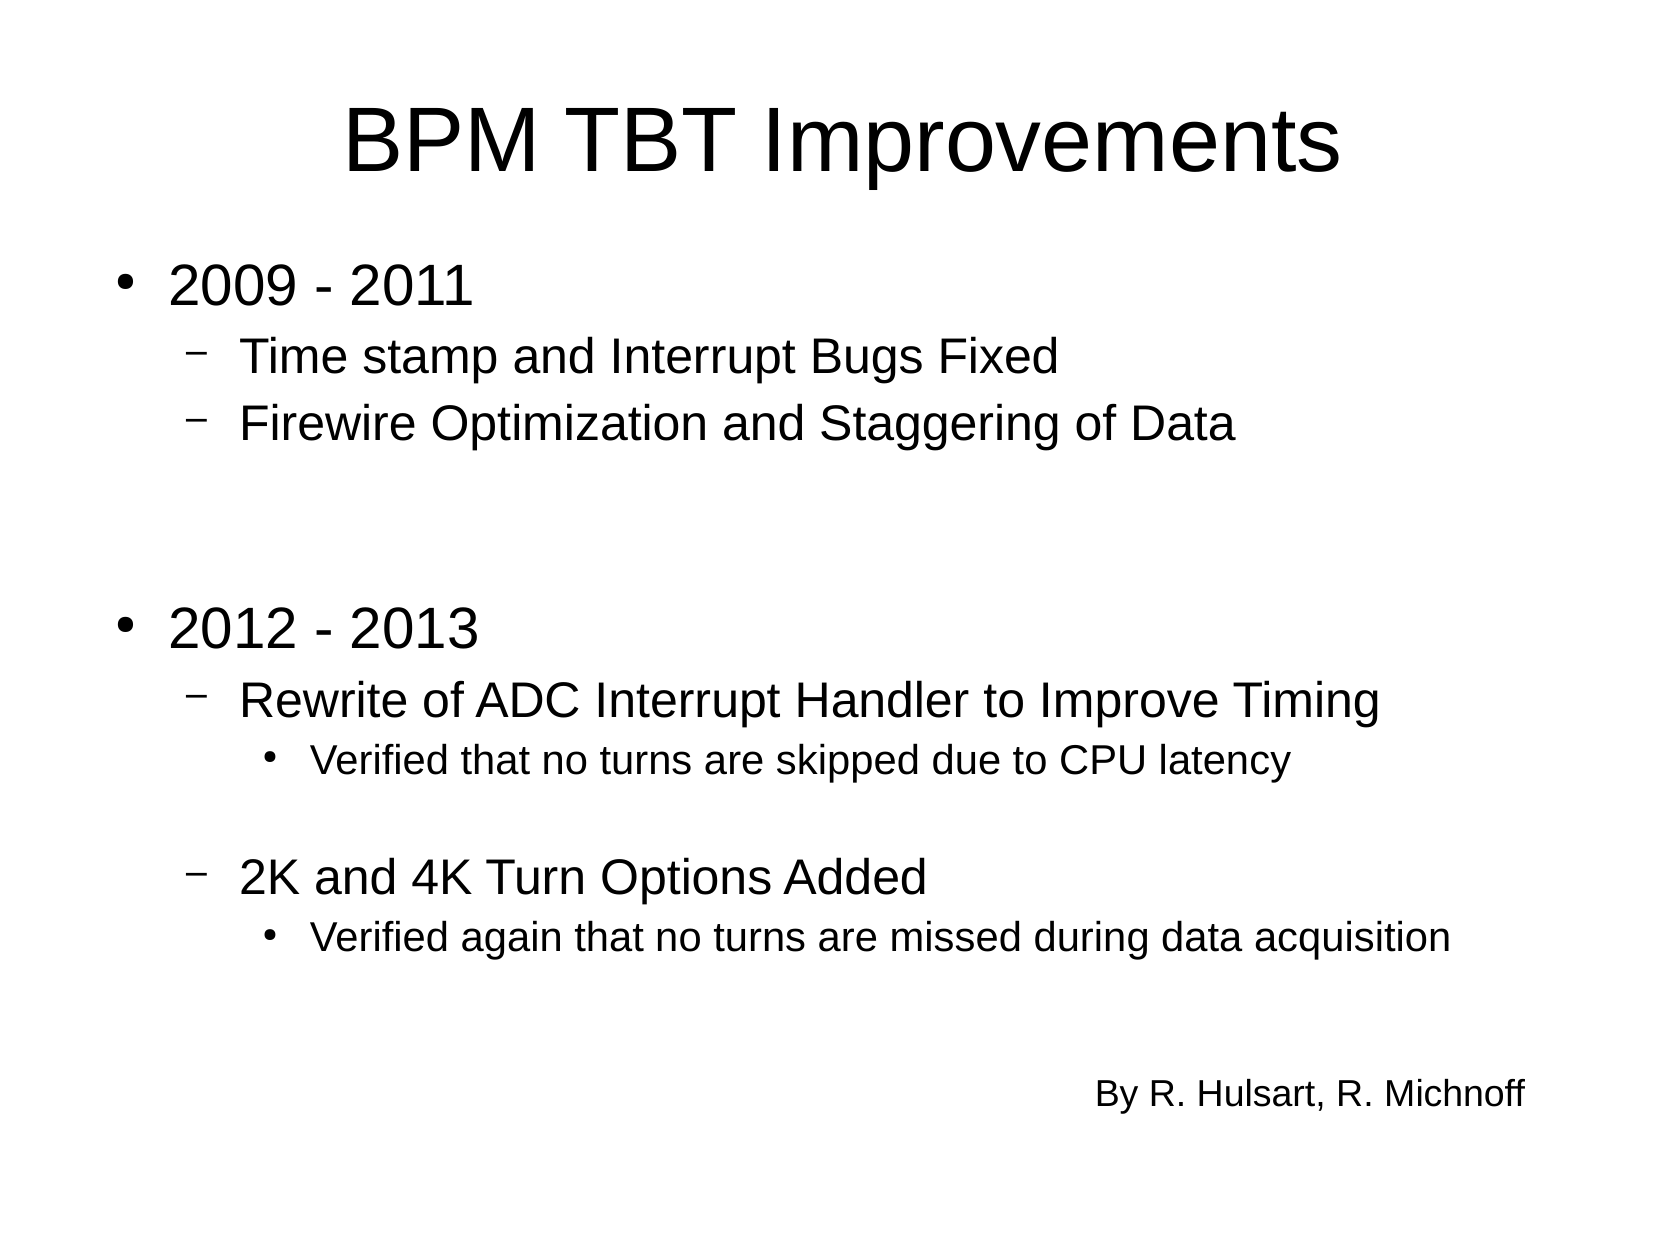

# BPM TBT Improvements
2009 - 2011
Time stamp and Interrupt Bugs Fixed
Firewire Optimization and Staggering of Data
2012 - 2013
Rewrite of ADC Interrupt Handler to Improve Timing
Verified that no turns are skipped due to CPU latency
2K and 4K Turn Options Added
Verified again that no turns are missed during data acquisition
By R. Hulsart, R. Michnoff